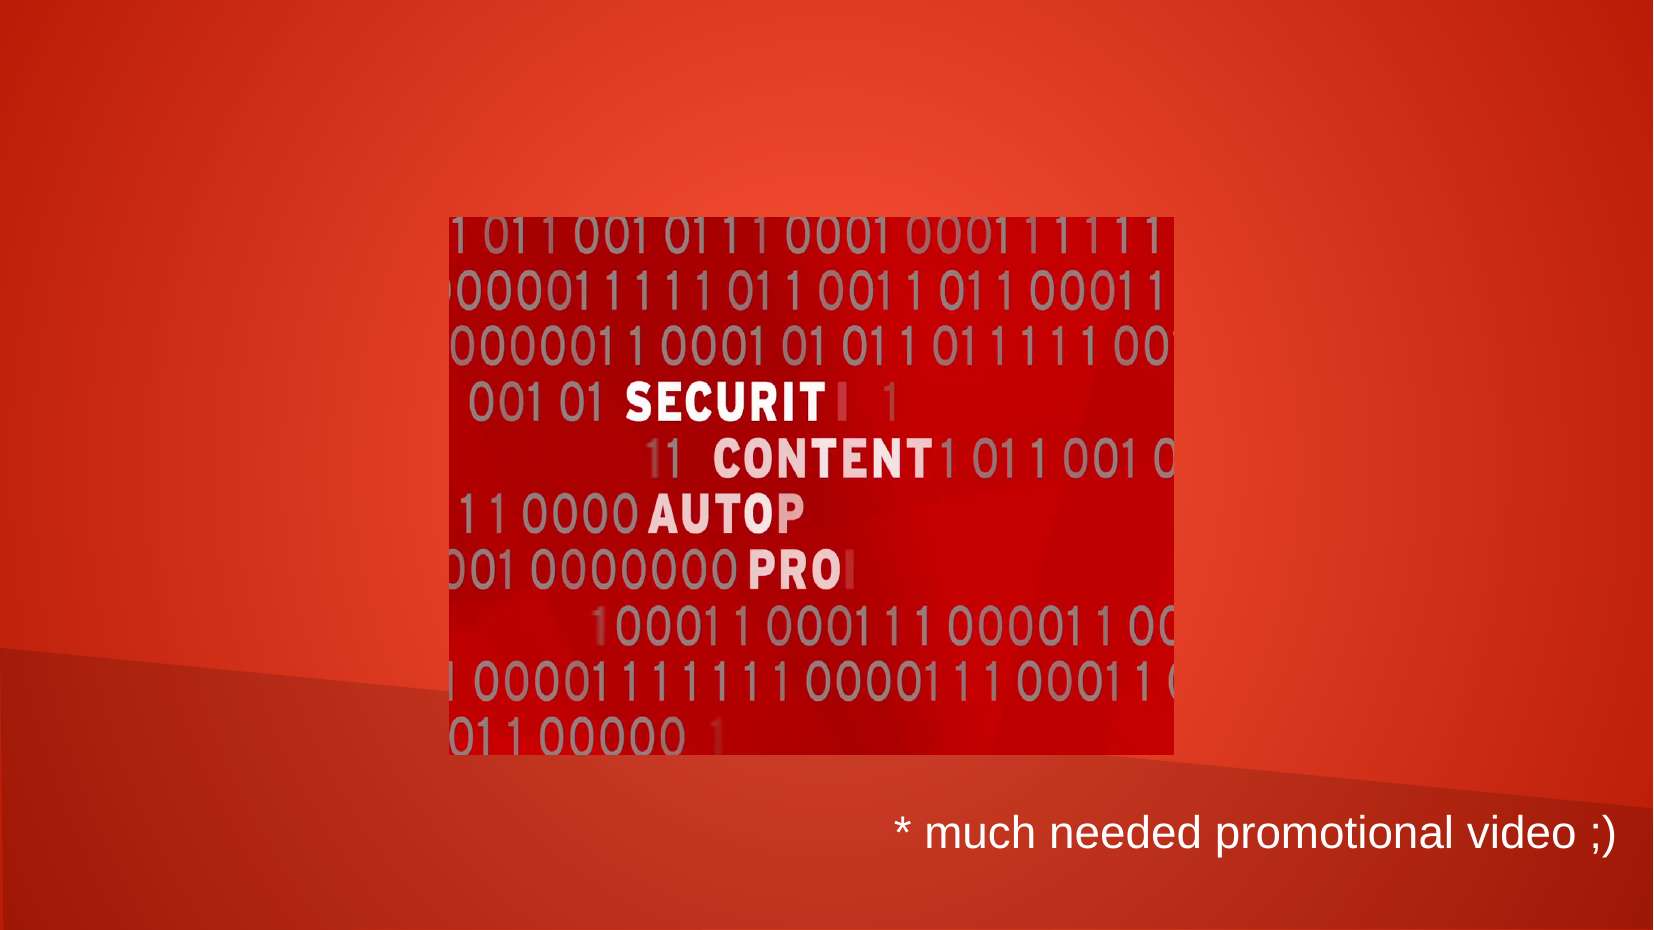

# * much needed promotional video ;)